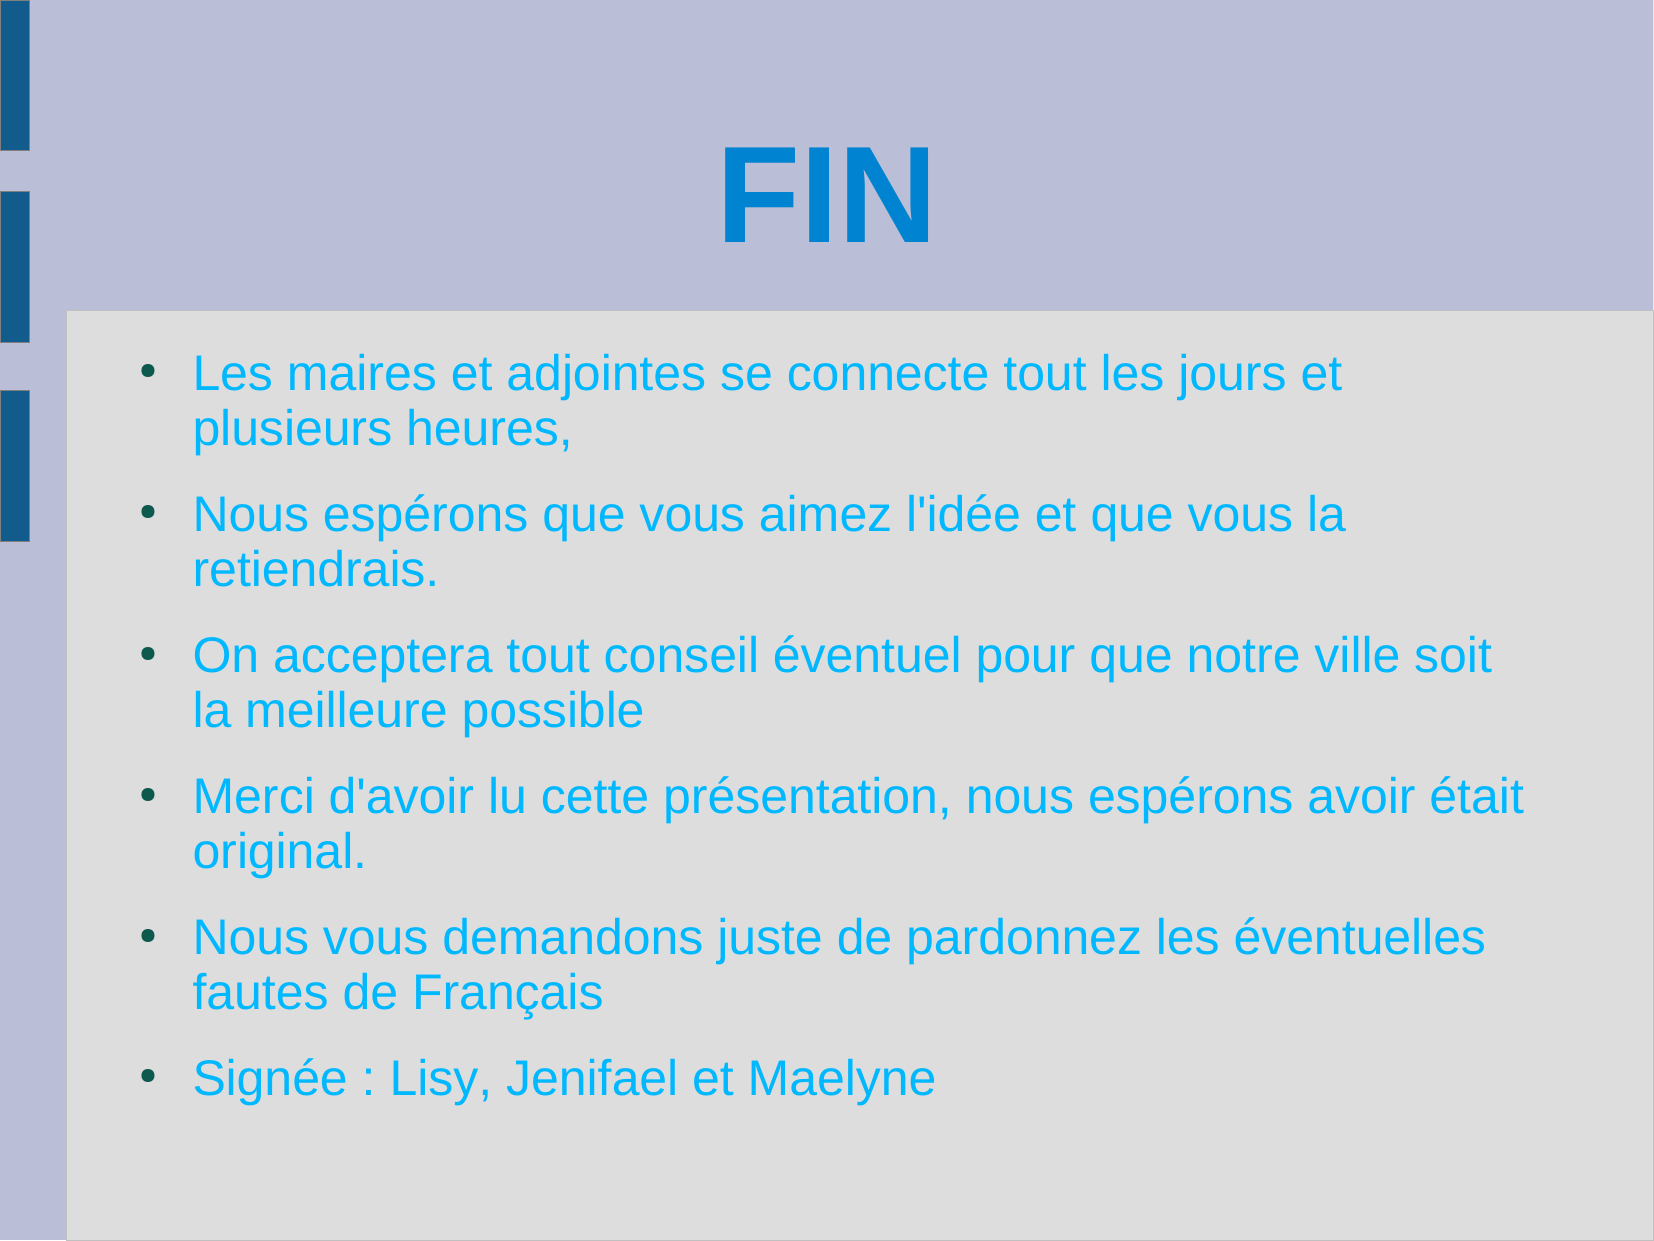

# FIN
Les maires et adjointes se connecte tout les jours et plusieurs heures,
Nous espérons que vous aimez l'idée et que vous la retiendrais.
On acceptera tout conseil éventuel pour que notre ville soit la meilleure possible
Merci d'avoir lu cette présentation, nous espérons avoir était original.
Nous vous demandons juste de pardonnez les éventuelles fautes de Français
Signée : Lisy, Jenifael et Maelyne